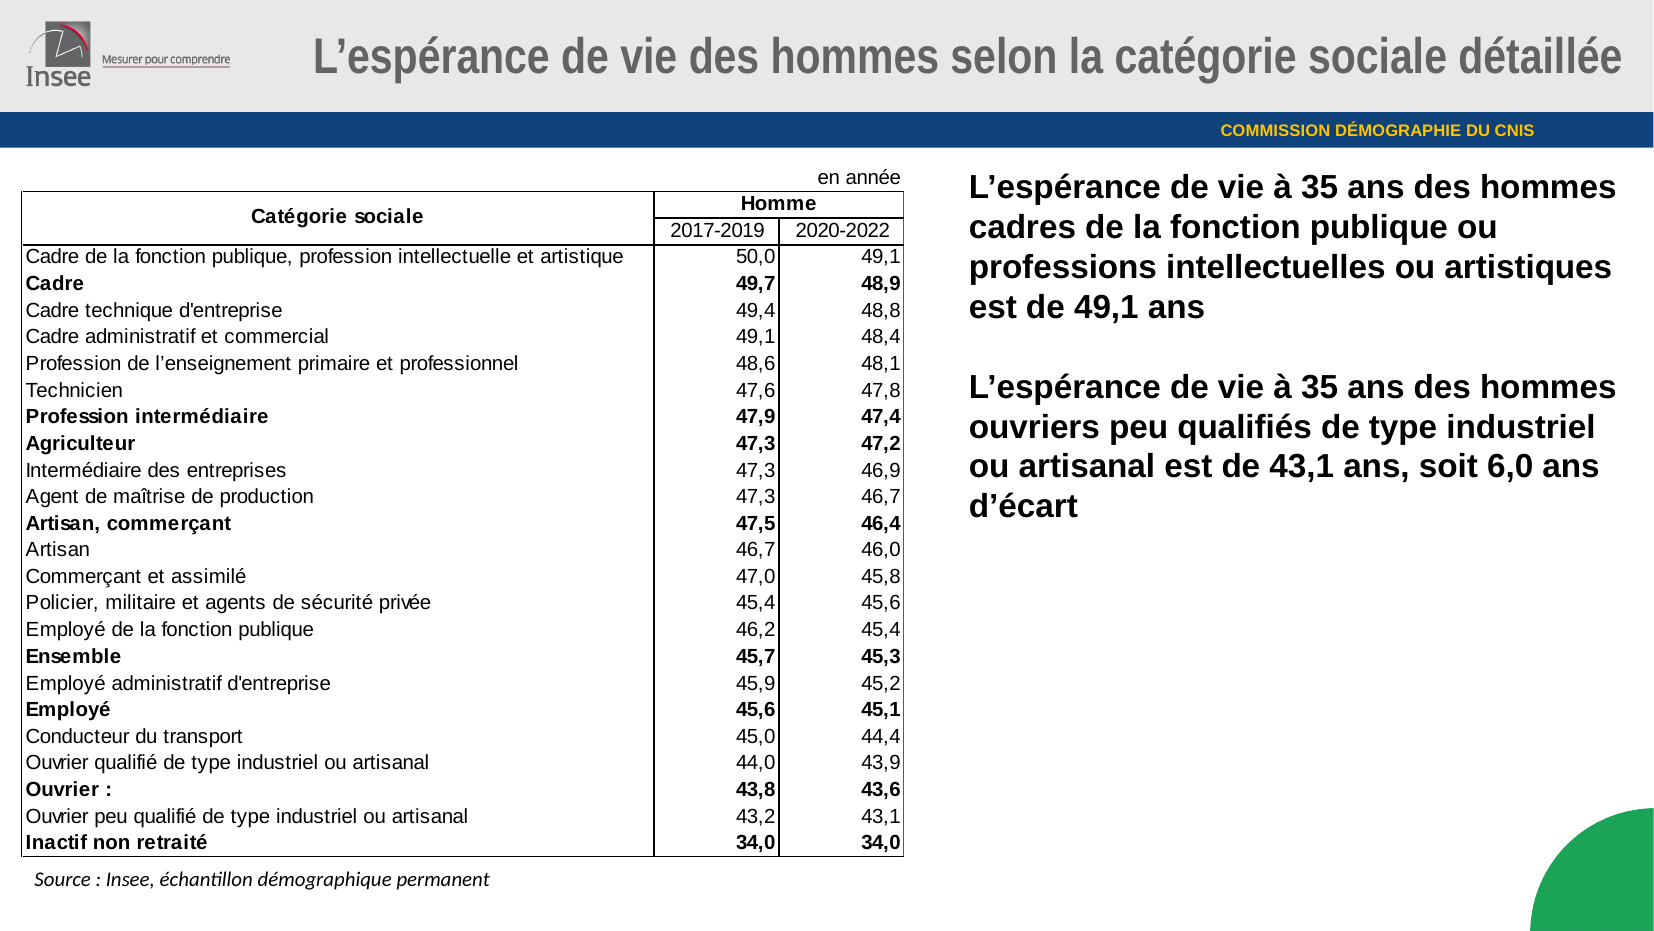

# L’espérance de vie des hommes selon la catégorie sociale détaillée
Commission démographie du Cnis
L’espérance de vie à 35 ans des hommes cadres de la fonction publique ou professions intellectuelles ou artistiques est de 49,1 ans
L’espérance de vie à 35 ans des hommes ouvriers peu qualifiés de type industriel ou artisanal est de 43,1 ans, soit 6,0 ans d’écart
Source : Insee, échantillon démographique permanent